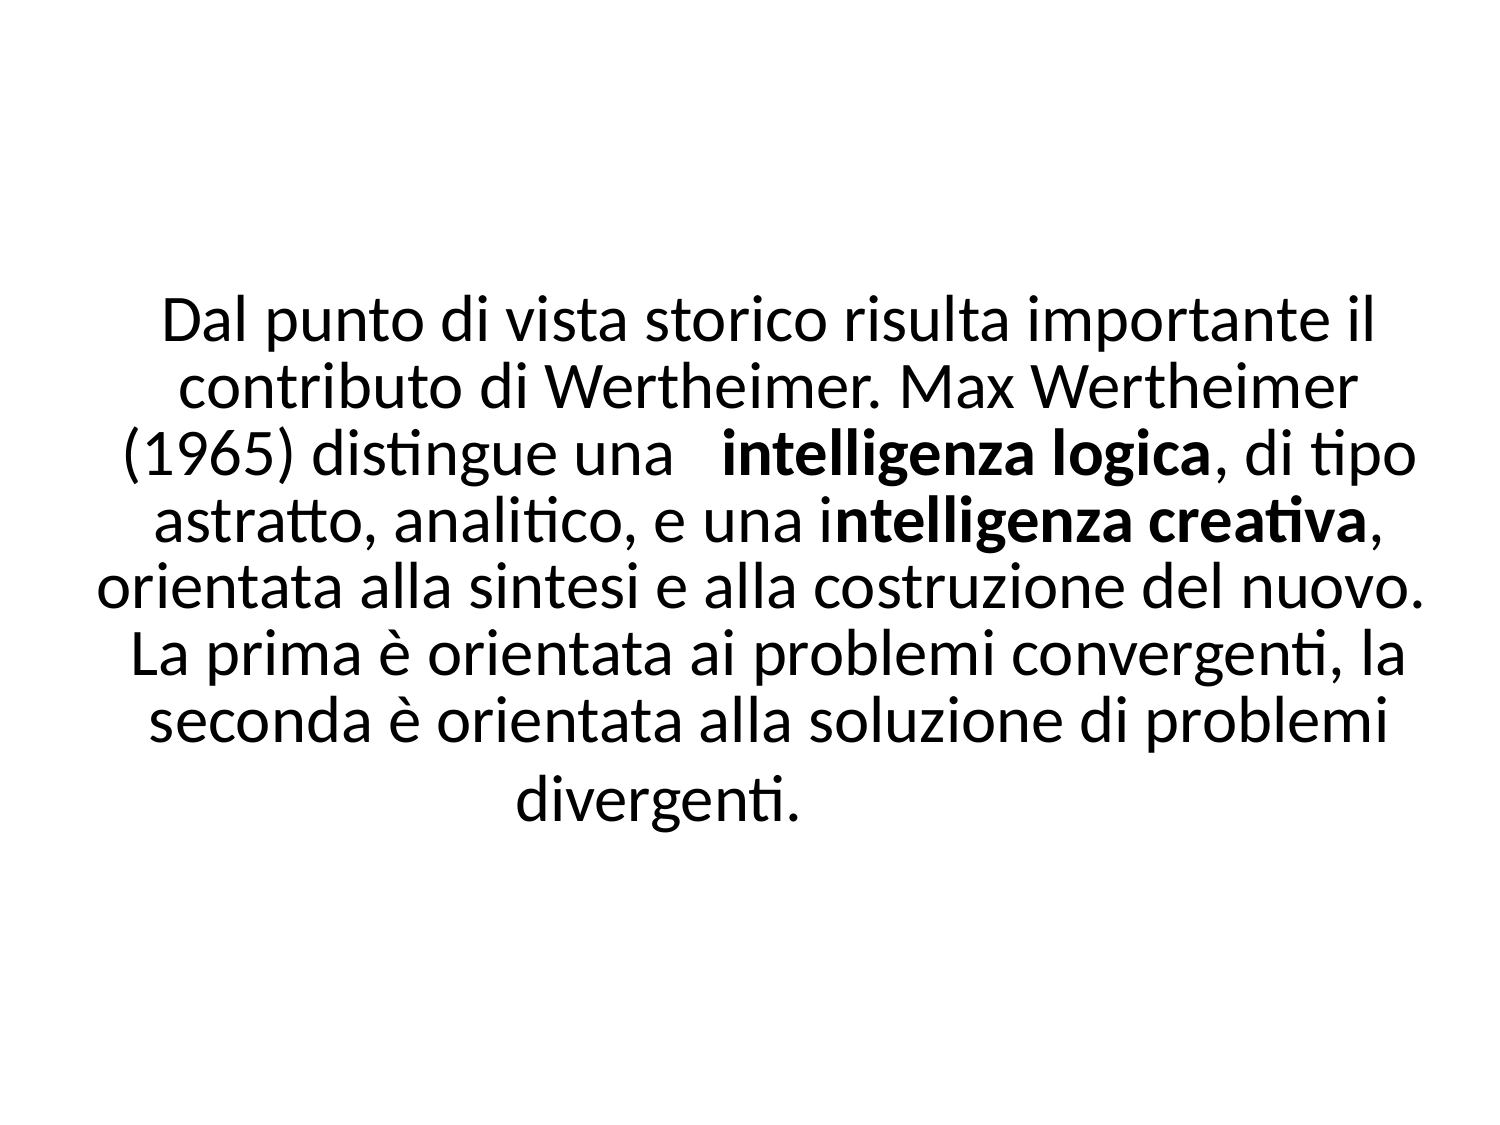

# Dal punto di vista storico risulta importante il contributo di Wertheimer. Max Wertheimer (1965) distingue una intelligenza logica, di tipo astratto, analitico, e una intelligenza creativa, orientata alla sintesi e alla costruzione del nuovo. La prima è orientata ai problemi convergenti, la seconda è orientata alla soluzione di problemi divergenti.